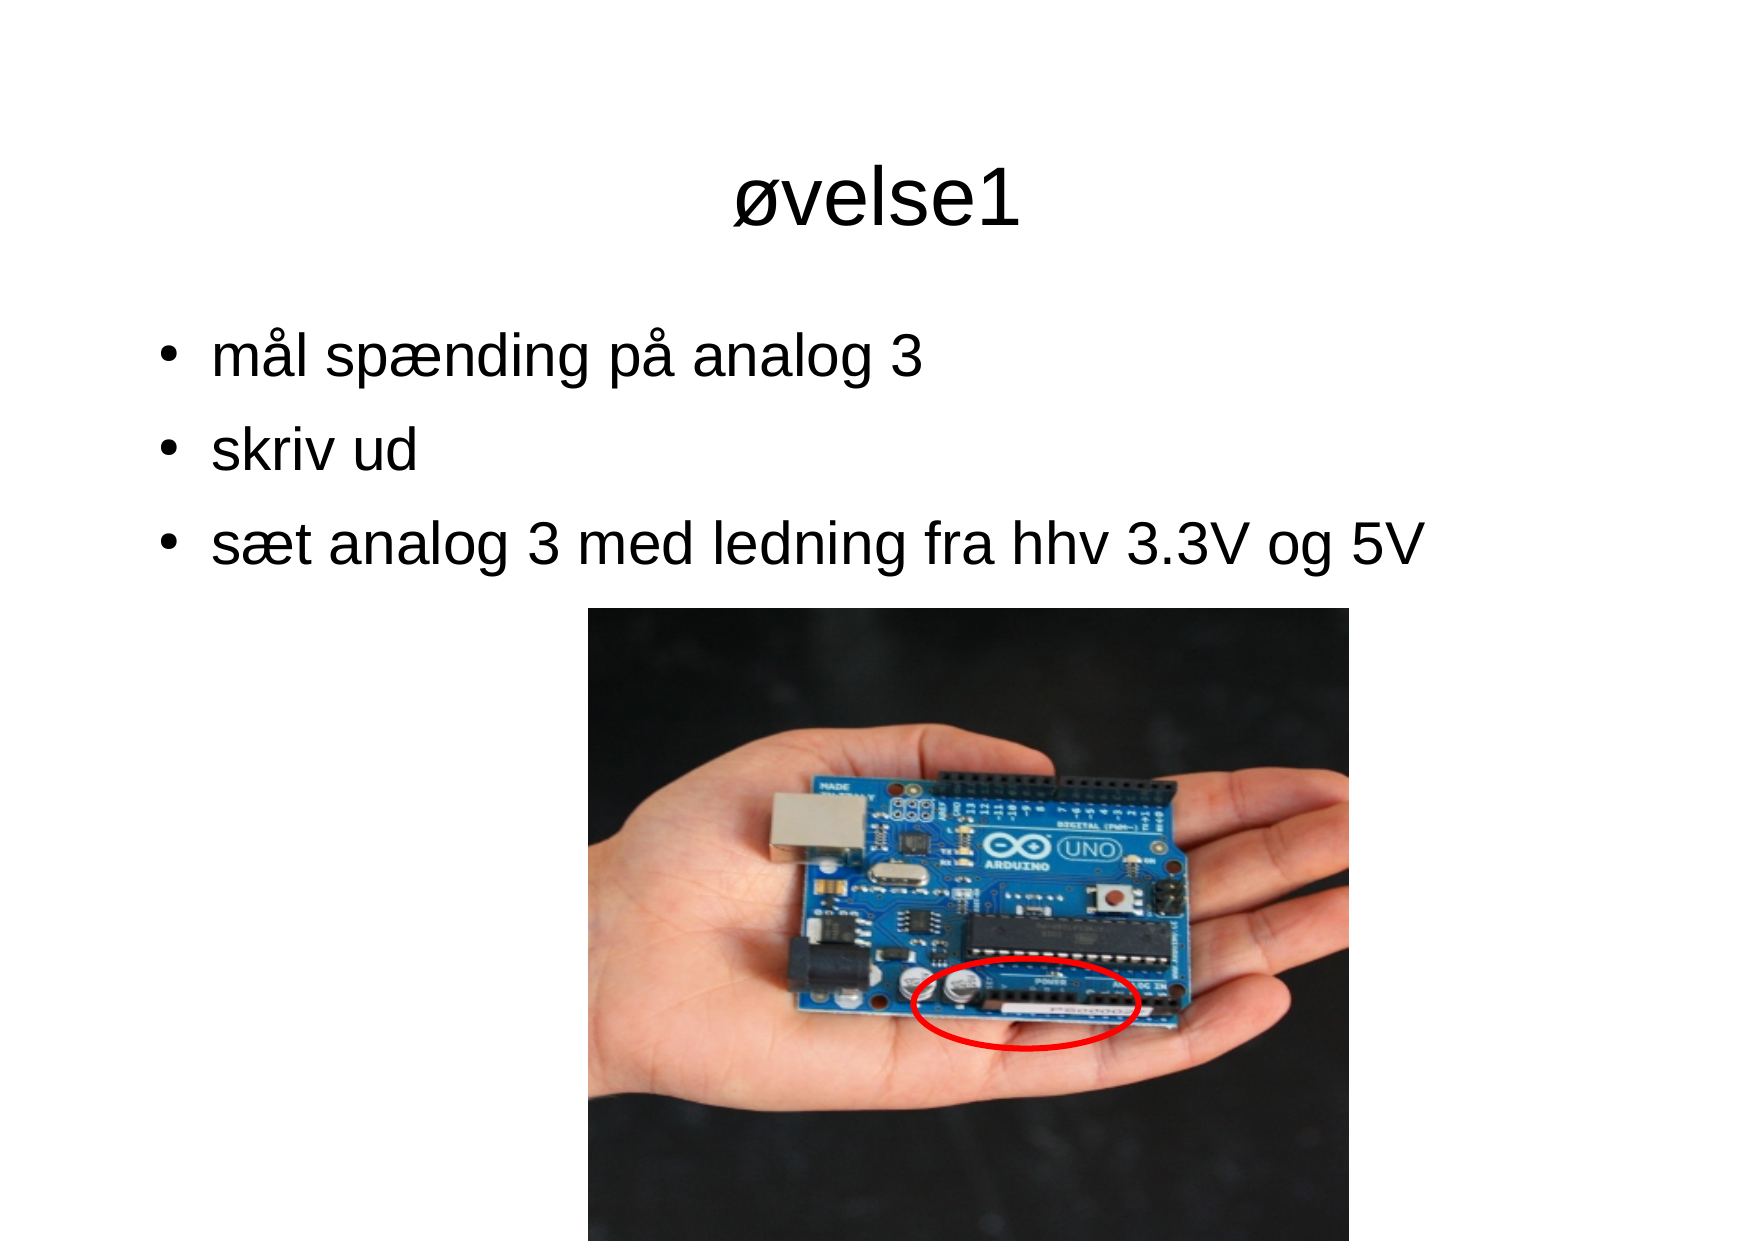

# øvelse1
mål spænding på analog 3
skriv ud
sæt analog 3 med ledning fra hhv 3.3V og 5V
37